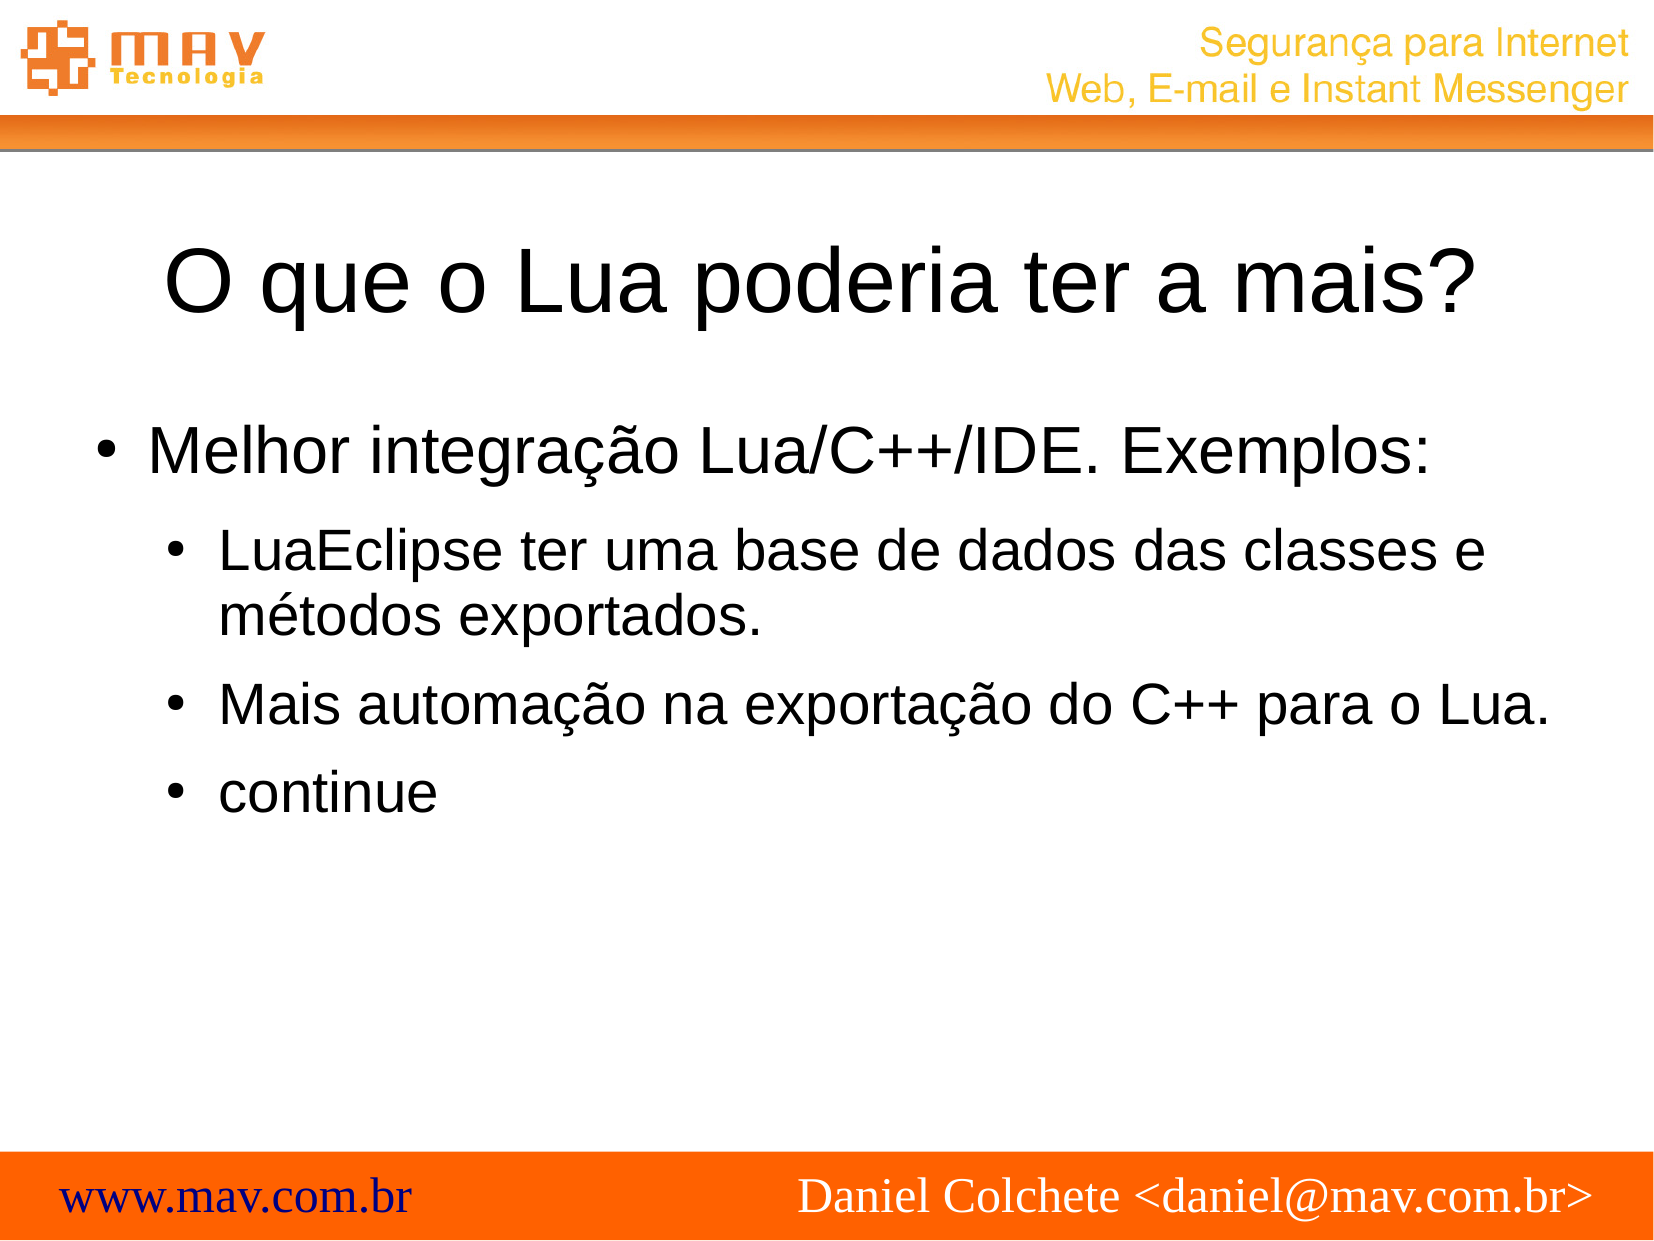

# O que o Lua poderia ter a mais?
Melhor integração Lua/C++/IDE. Exemplos:
LuaEclipse ter uma base de dados das classes e métodos exportados.
Mais automação na exportação do C++ para o Lua.
continue